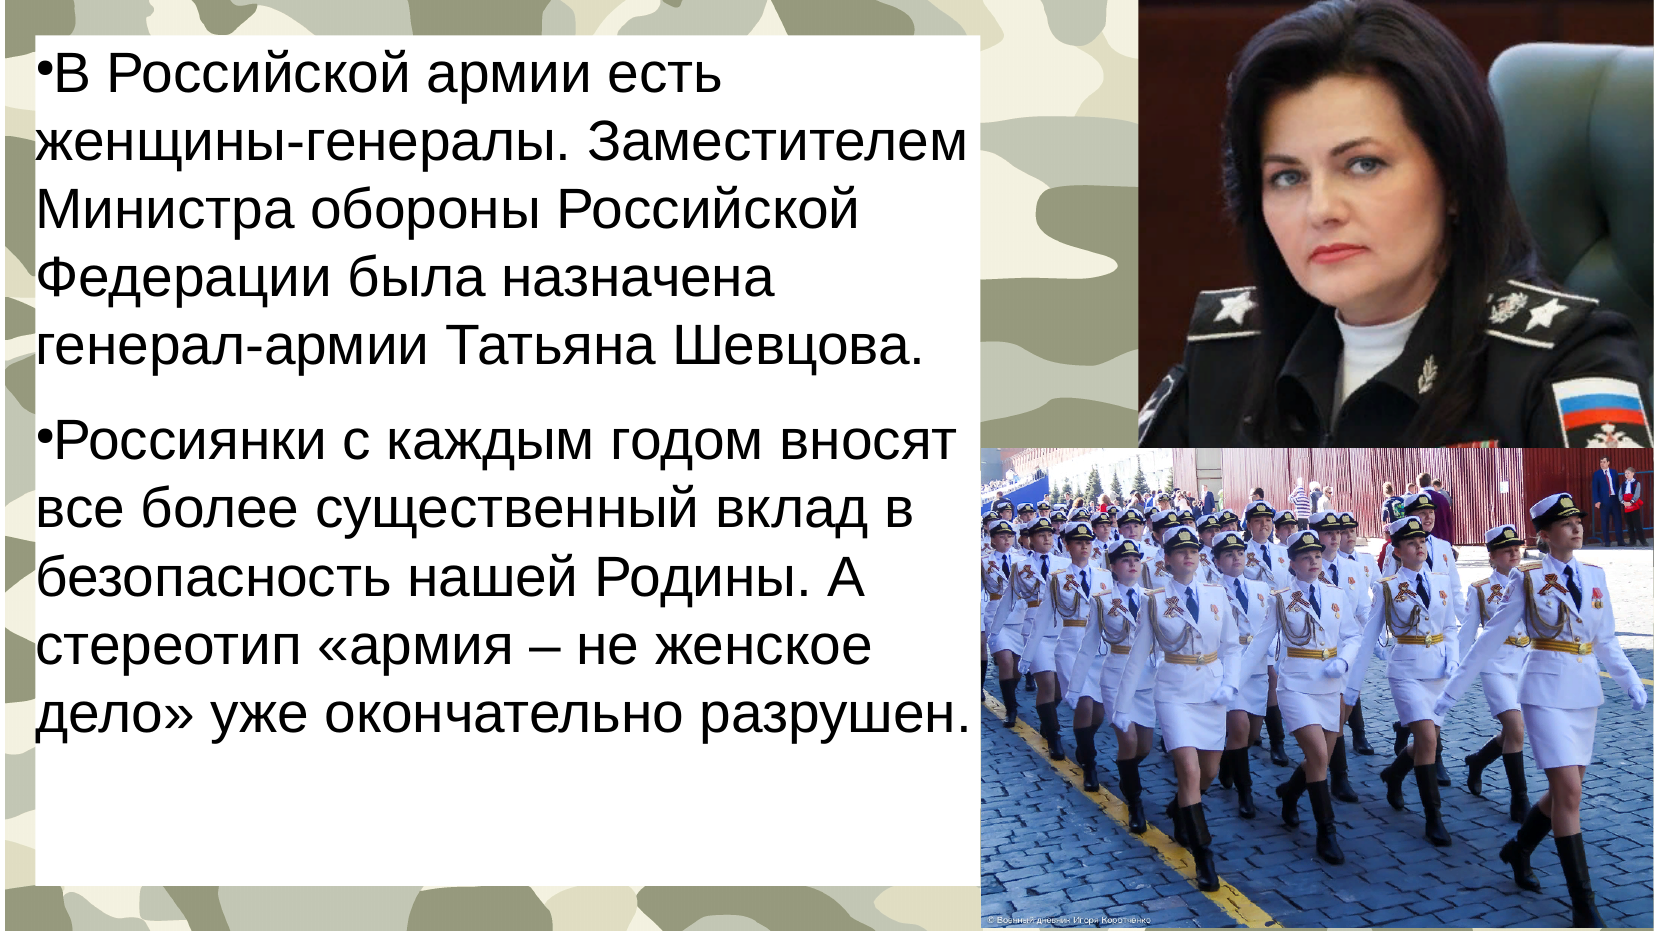

#
В Российской армии есть женщины-генералы. Заместителем Министра обороны Российской Федерации была назначена генерал-армии Татьяна Шевцова.
Россиянки с каждым годом вносят все более существенный вклад в безопасность нашей Родины. А стереотип «армия – не женское дело» уже окончательно разрушен.